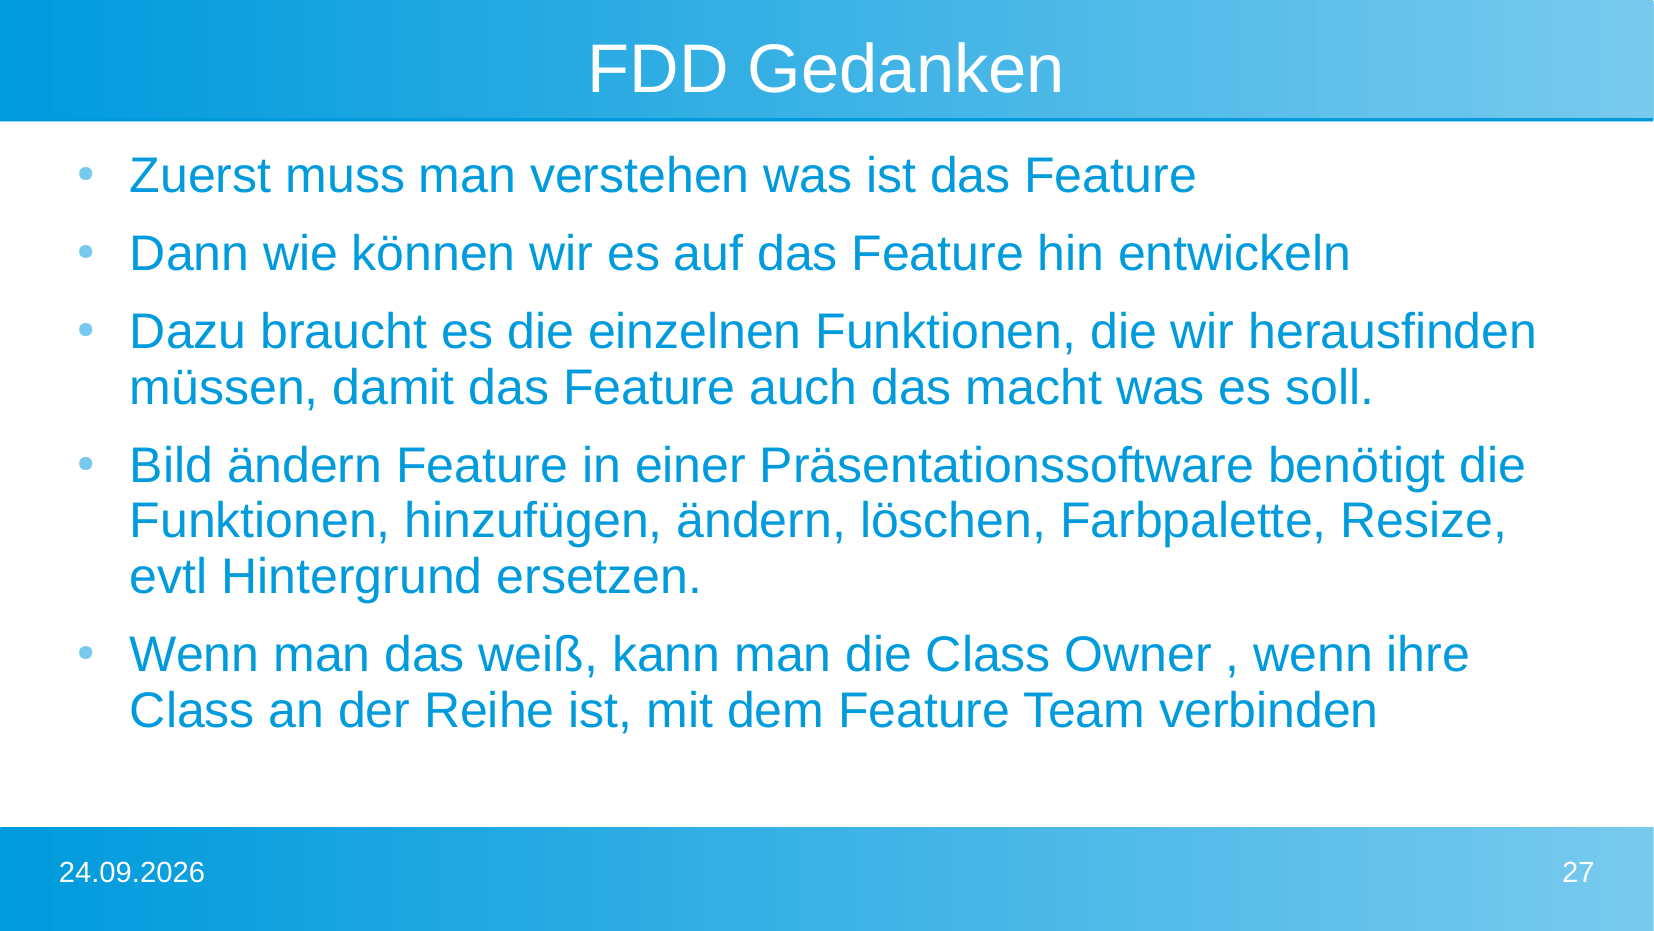

# FDD Gedanken
Zuerst muss man verstehen was ist das Feature
Dann wie können wir es auf das Feature hin entwickeln
Dazu braucht es die einzelnen Funktionen, die wir herausfinden müssen, damit das Feature auch das macht was es soll.
Bild ändern Feature in einer Präsentationssoftware benötigt die Funktionen, hinzufügen, ändern, löschen, Farbpalette, Resize, evtl Hintergrund ersetzen.
Wenn man das weiß, kann man die Class Owner , wenn ihre Class an der Reihe ist, mit dem Feature Team verbinden
27